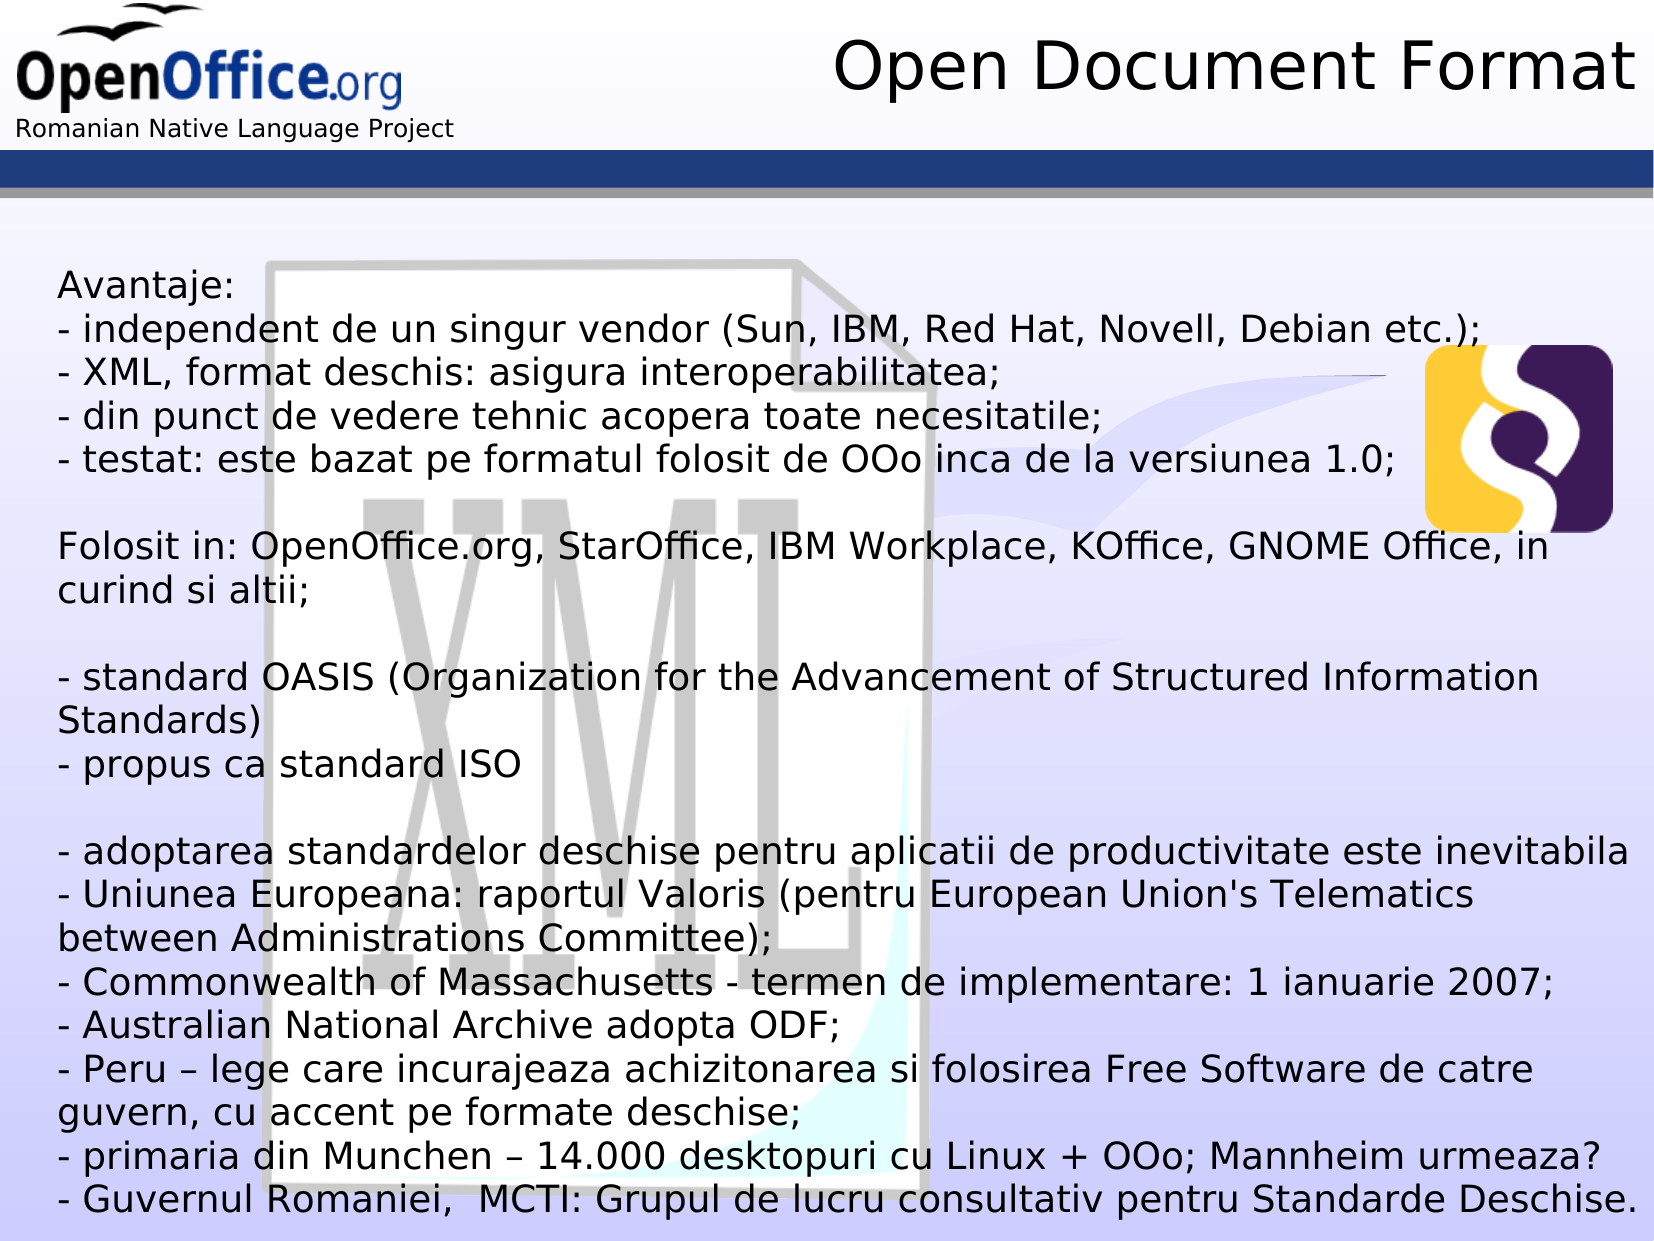

Open Document Format
Romanian Native Language Project
Avantaje:
- independent de un singur vendor (Sun, IBM, Red Hat, Novell, Debian etc.);
- XML, format deschis: asigura interoperabilitatea;
- din punct de vedere tehnic acopera toate necesitatile;
- testat: este bazat pe formatul folosit de OOo inca de la versiunea 1.0;
Folosit in: OpenOffice.org, StarOffice, IBM Workplace, KOffice, GNOME Office, in
curind si altii;
- standard OASIS (Organization for the Advancement of Structured Information
Standards)
- propus ca standard ISO
- adoptarea standardelor deschise pentru aplicatii de productivitate este inevitabila
- Uniunea Europeana: raportul Valoris (pentru European Union's Telematics
between Administrations Committee);
- Commonwealth of Massachusetts - termen de implementare: 1 ianuarie 2007;
- Australian National Archive adopta ODF;
- Peru – lege care incurajeaza achizitonarea si folosirea Free Software de catre
guvern, cu accent pe formate deschise;
- primaria din Munchen – 14.000 desktopuri cu Linux + OOo; Mannheim urmeaza?
- Guvernul Romaniei, MCTI: Grupul de lucru consultativ pentru Standarde Deschise.